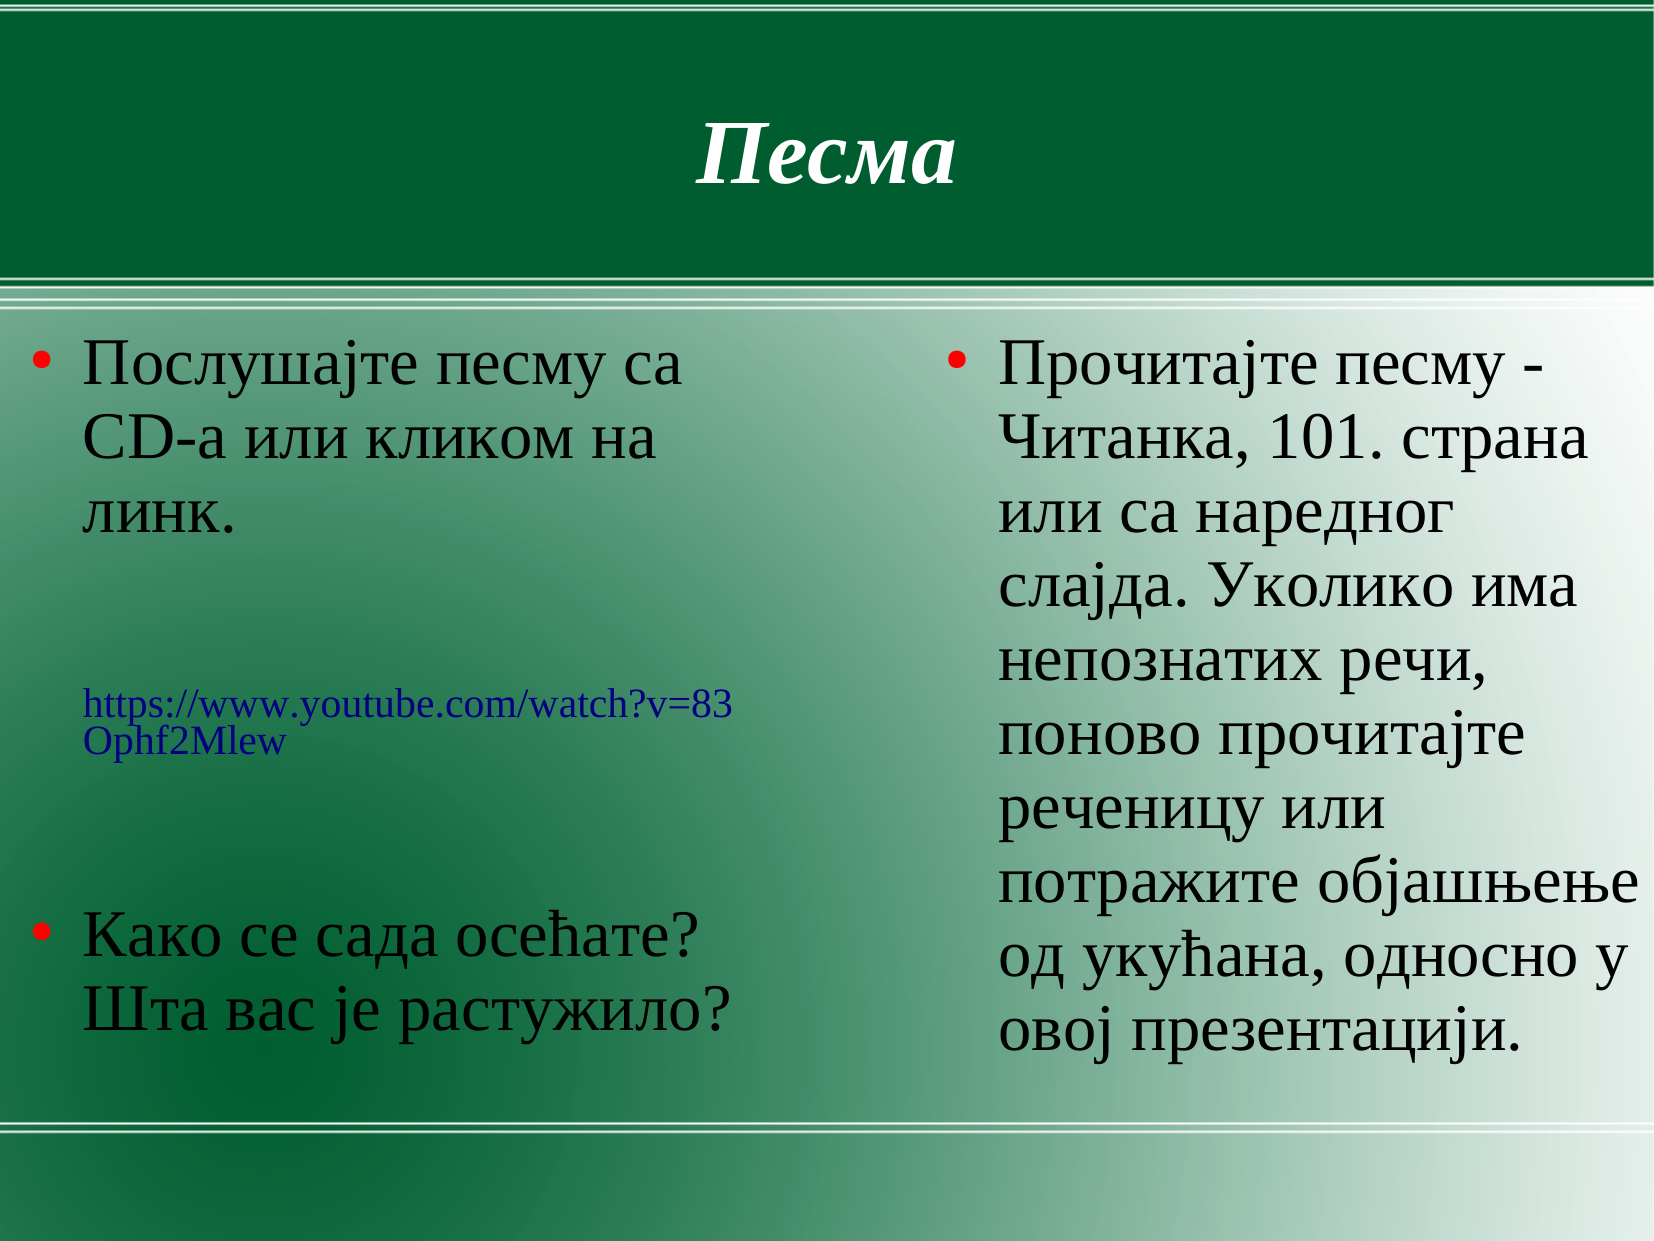

# Песма
Послушајте песму са CD-a или кликом на линк.
https://www.youtube.com/watch?v=83Ophf2Mlew
Како се сада осећате? Шта вас је растужило?
Прочитајте песму - Читанка, 101. страна или са наредног слајда. Уколико има непознатих речи, поново прочитајте реченицу или потражите објашњење од укућана, односно у овој презентацији.